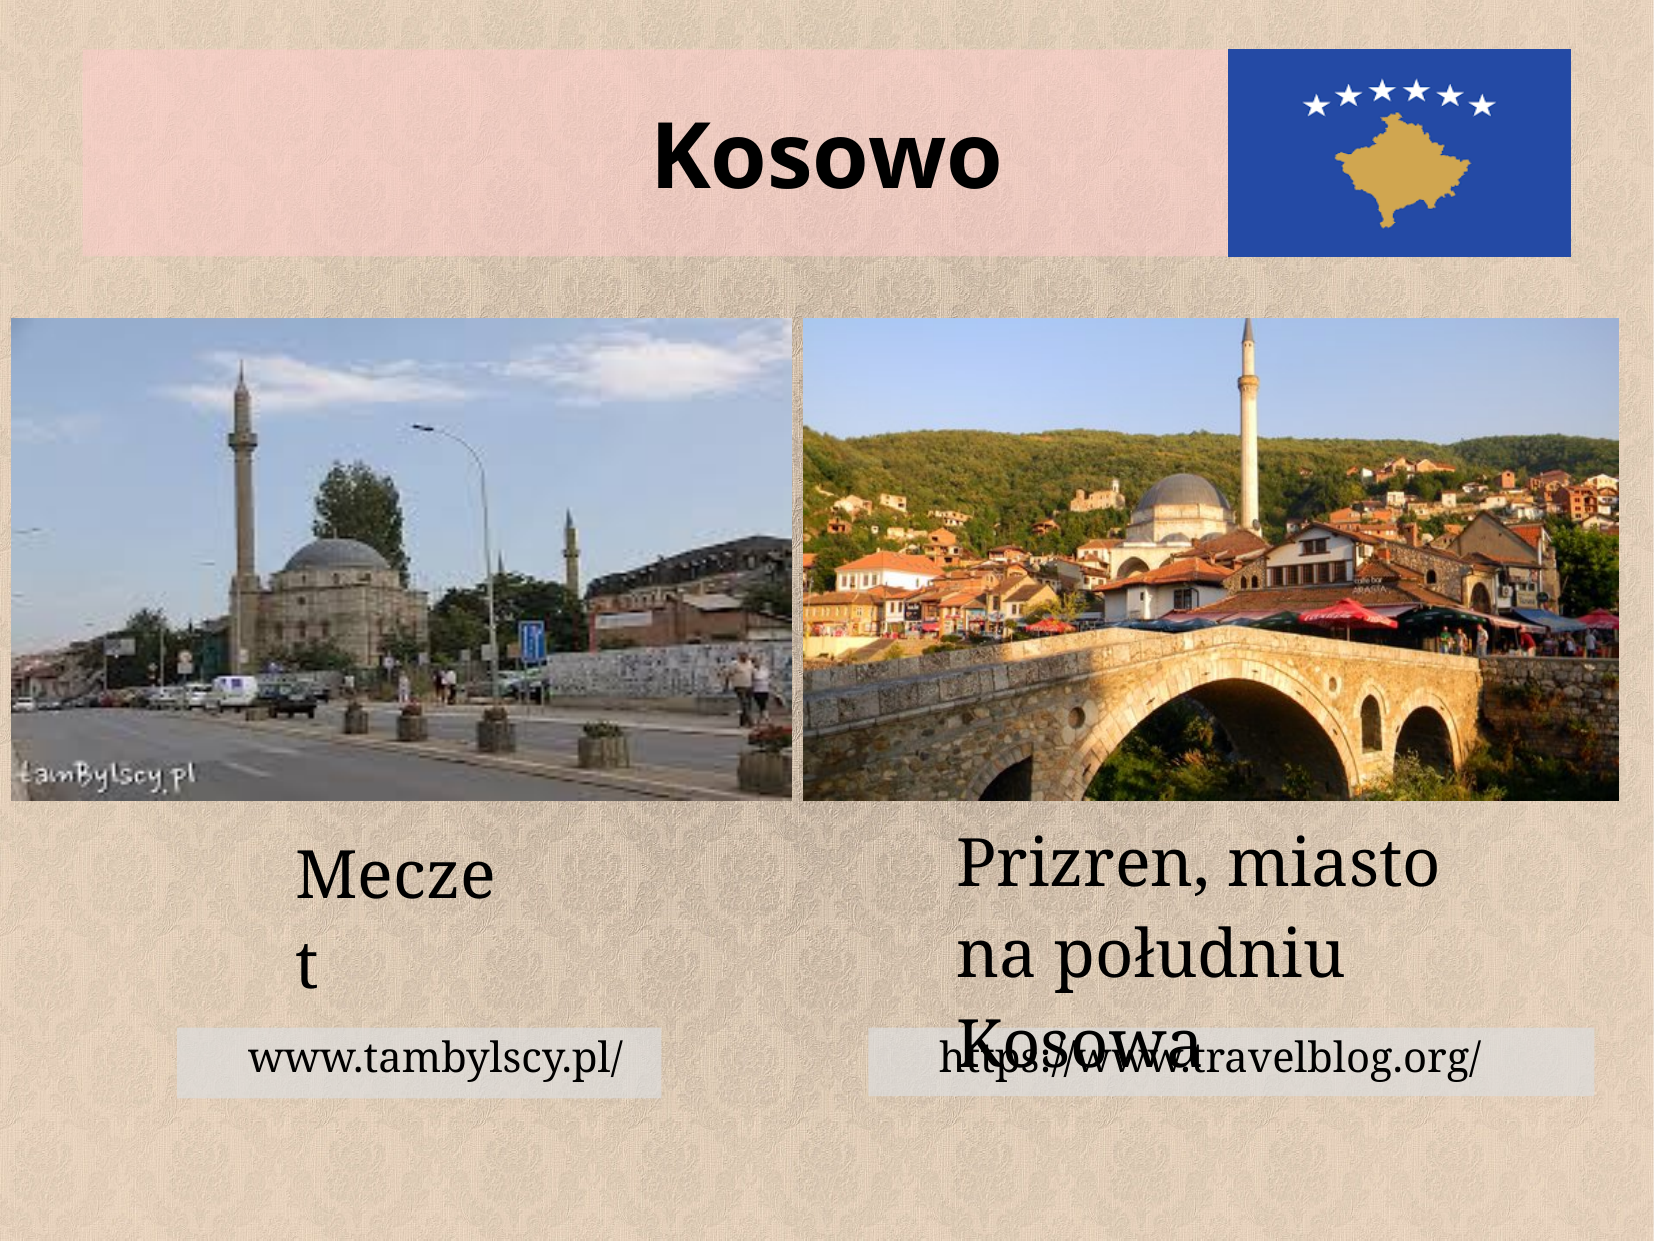

# Kosowo
Prizren, miasto na południu Kosowa
Meczet
www.tambylscy.pl/
https://www.travelblog.org/